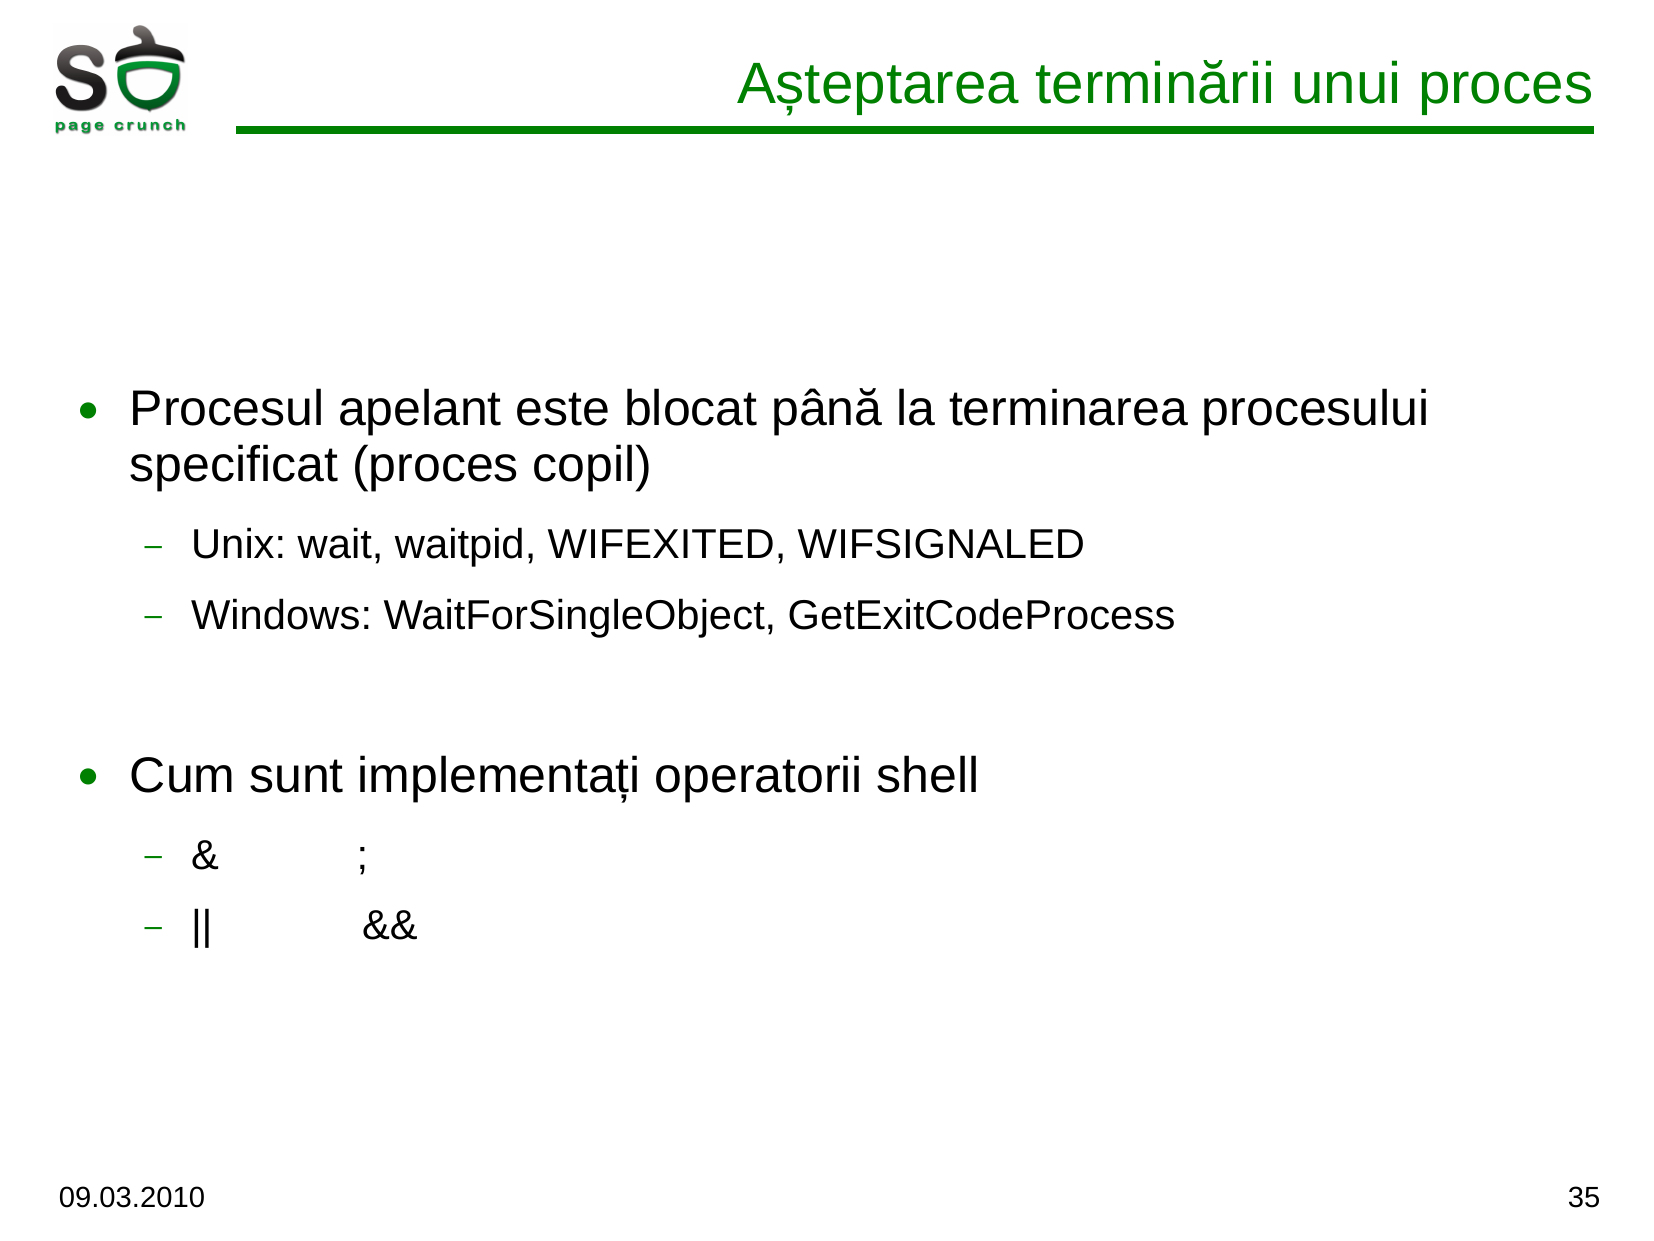

# Așteptarea terminării unui proces
Procesul apelant este blocat până la terminarea procesului specificat (proces copil)
Unix: wait, waitpid, WIFEXITED, WIFSIGNALED
Windows: WaitForSingleObject, GetExitCodeProcess
Cum sunt implementați operatorii shell
& ;
|| &&
09.03.2010
35